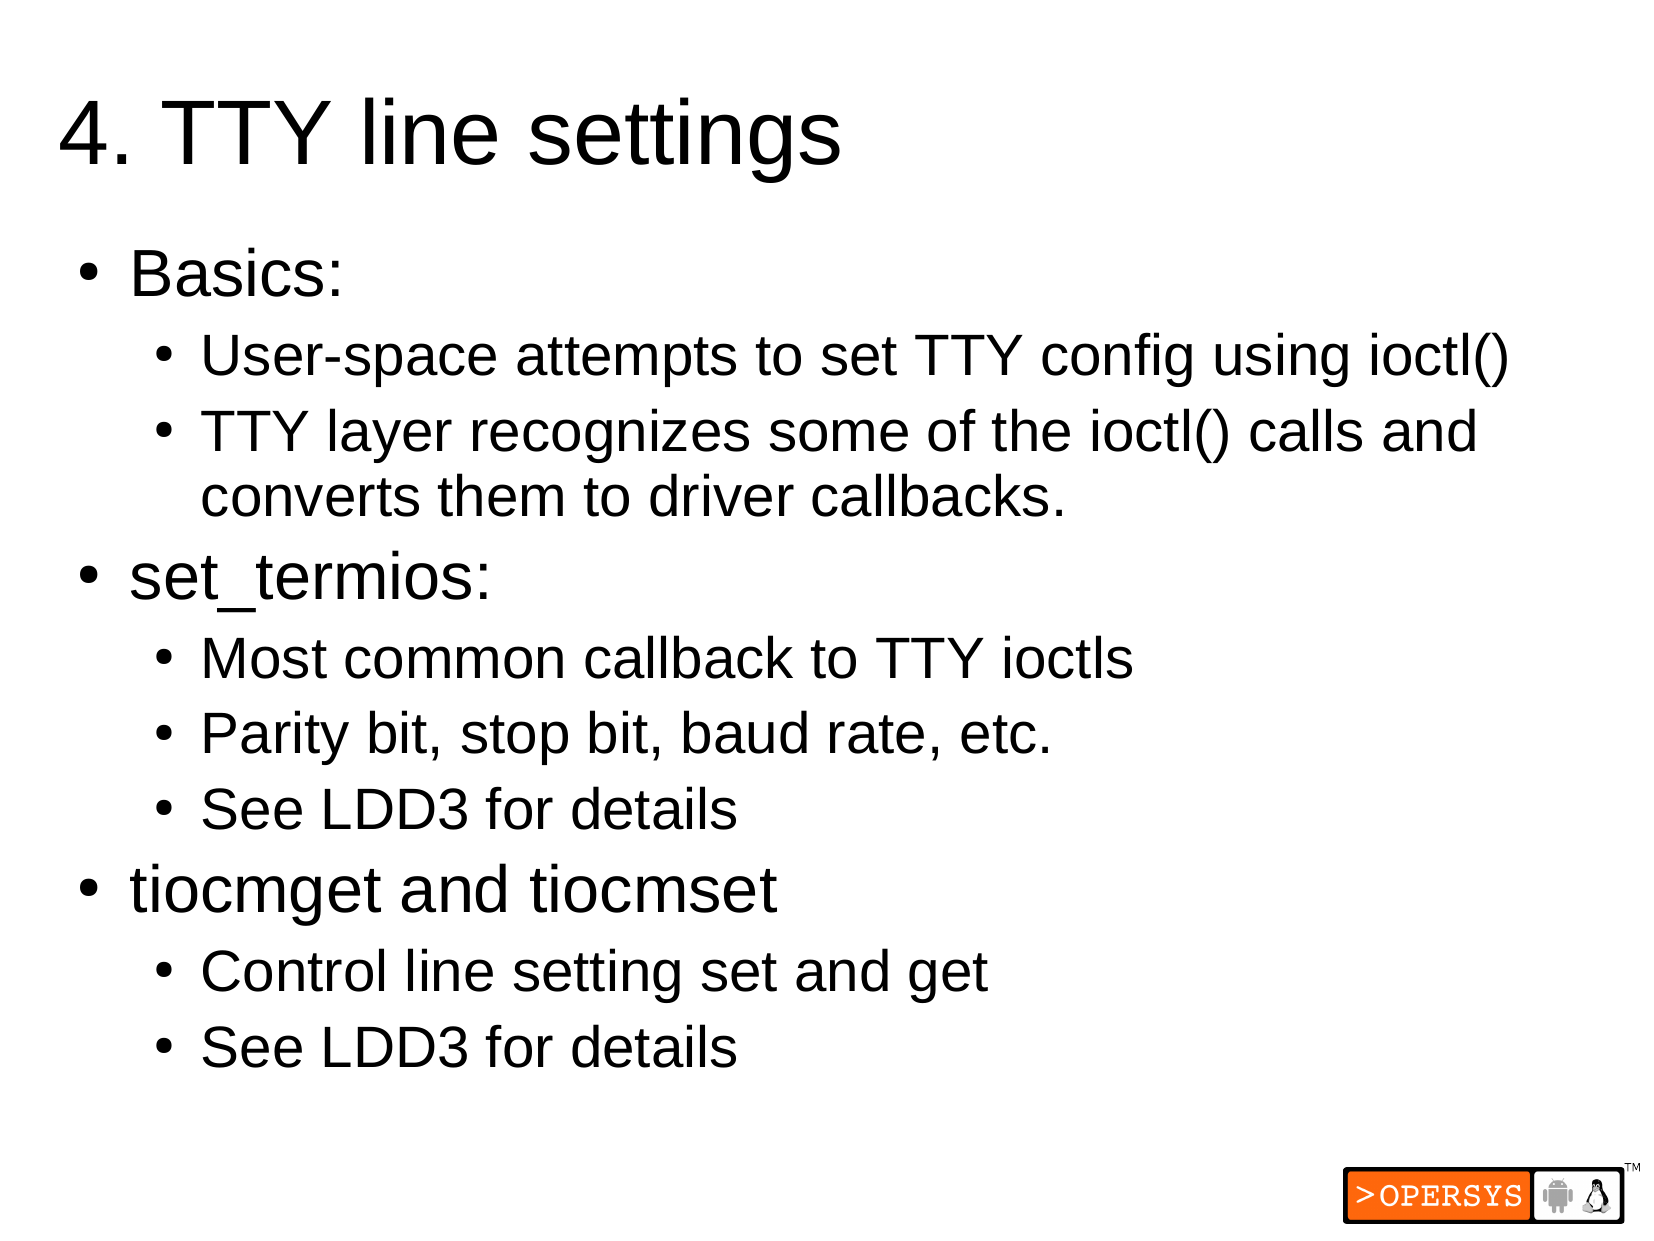

# 4. TTY line settings
Basics:
User-space attempts to set TTY config using ioctl()
TTY layer recognizes some of the ioctl() calls and converts them to driver callbacks.
set_termios:
Most common callback to TTY ioctls
Parity bit, stop bit, baud rate, etc.
See LDD3 for details
tiocmget and tiocmset
Control line setting set and get
See LDD3 for details